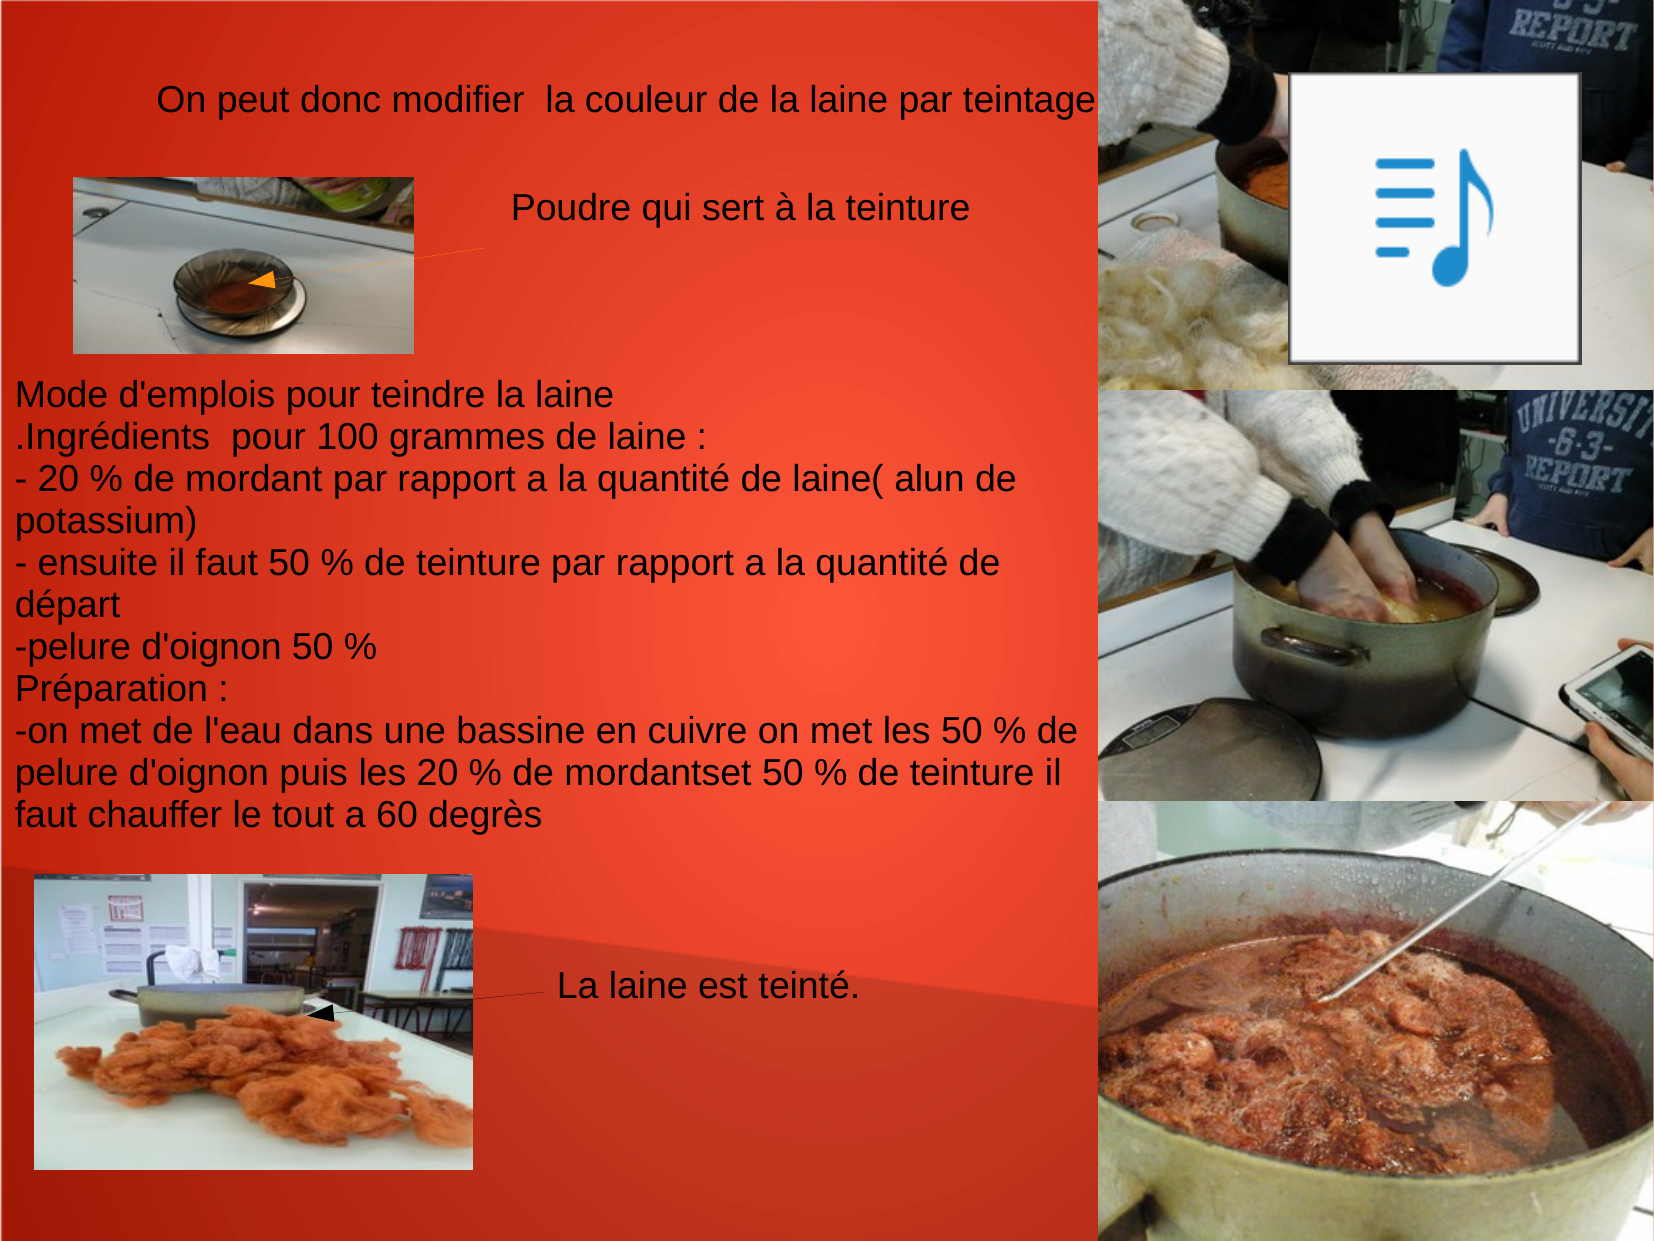

On peut donc modifier la couleur de la laine par teintage
Poudre qui sert à la teinture
Mode d'emplois pour teindre la laine
.Ingrédients pour 100 grammes de laine :
- 20 % de mordant par rapport a la quantité de laine( alun de potassium)
- ensuite il faut 50 % de teinture par rapport a la quantité de
départ
-pelure d'oignon 50 %
Préparation :
-on met de l'eau dans une bassine en cuivre on met les 50 % de pelure d'oignon puis les 20 % de mordantset 50 % de teinture il
faut chauffer le tout a 60 degrès
 La laine est teinté.